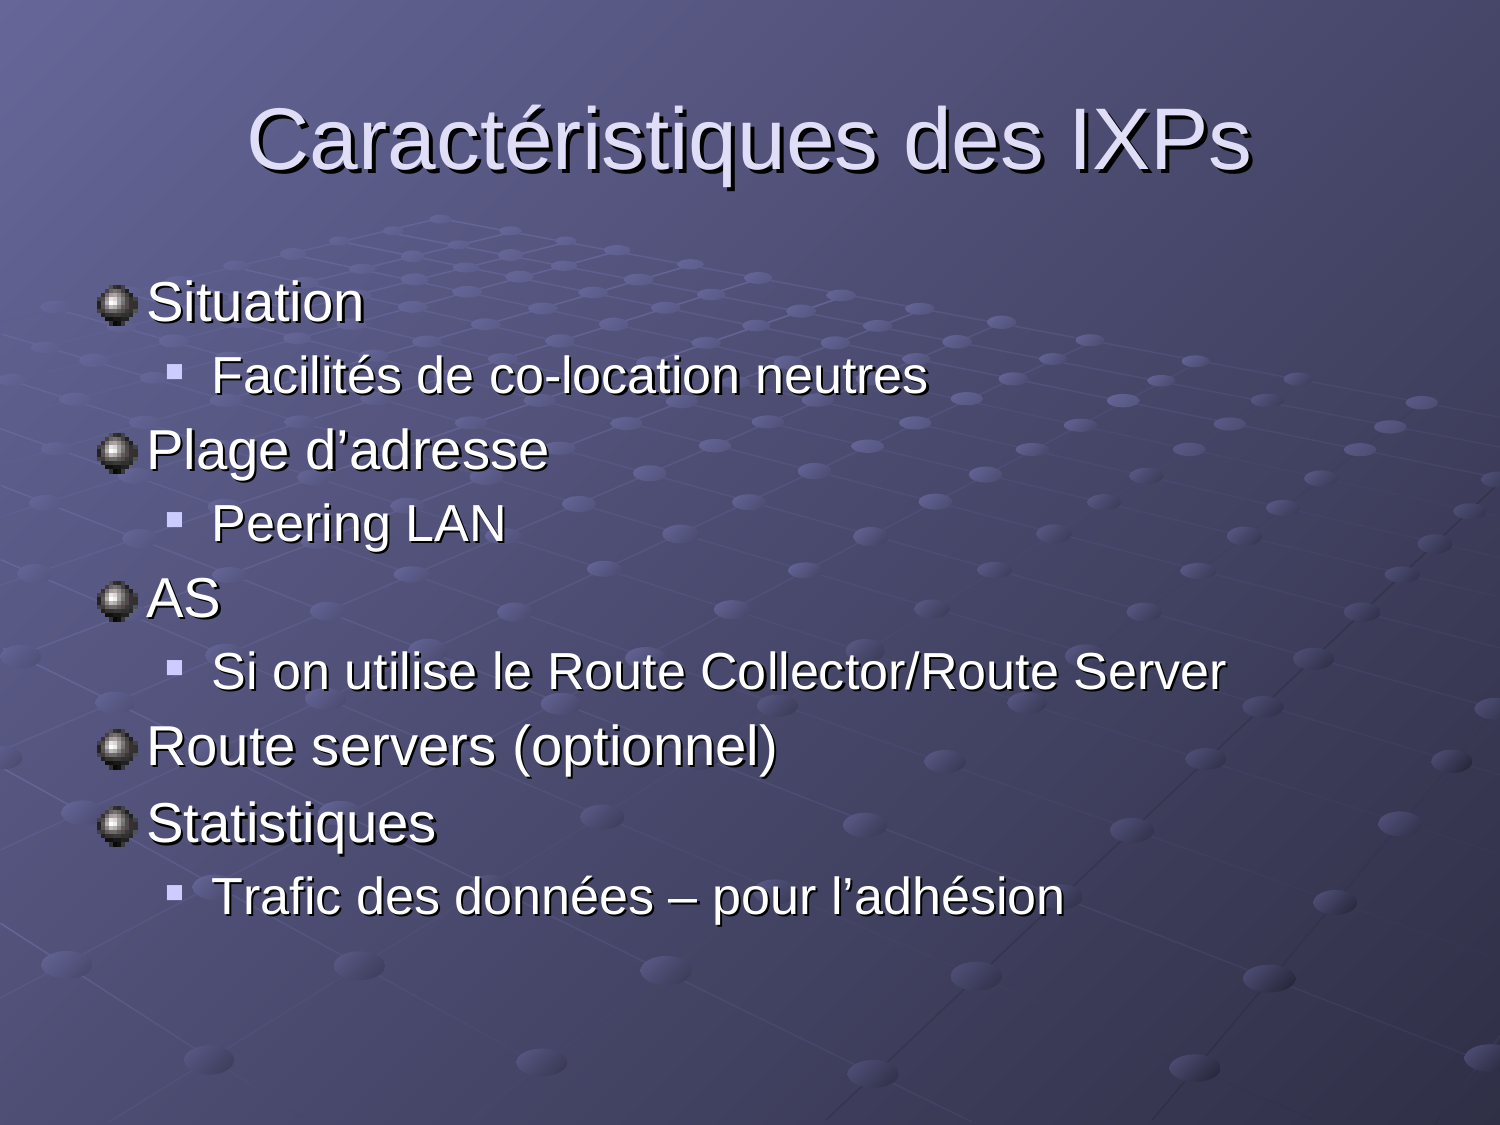

# Caractéristiques des IXPs
Situation
Facilités de co-location neutres
Plage d’adresse
Peering LAN
AS
Si on utilise le Route Collector/Route Server
Route servers (optionnel)
Statistiques
Trafic des données – pour l’adhésion